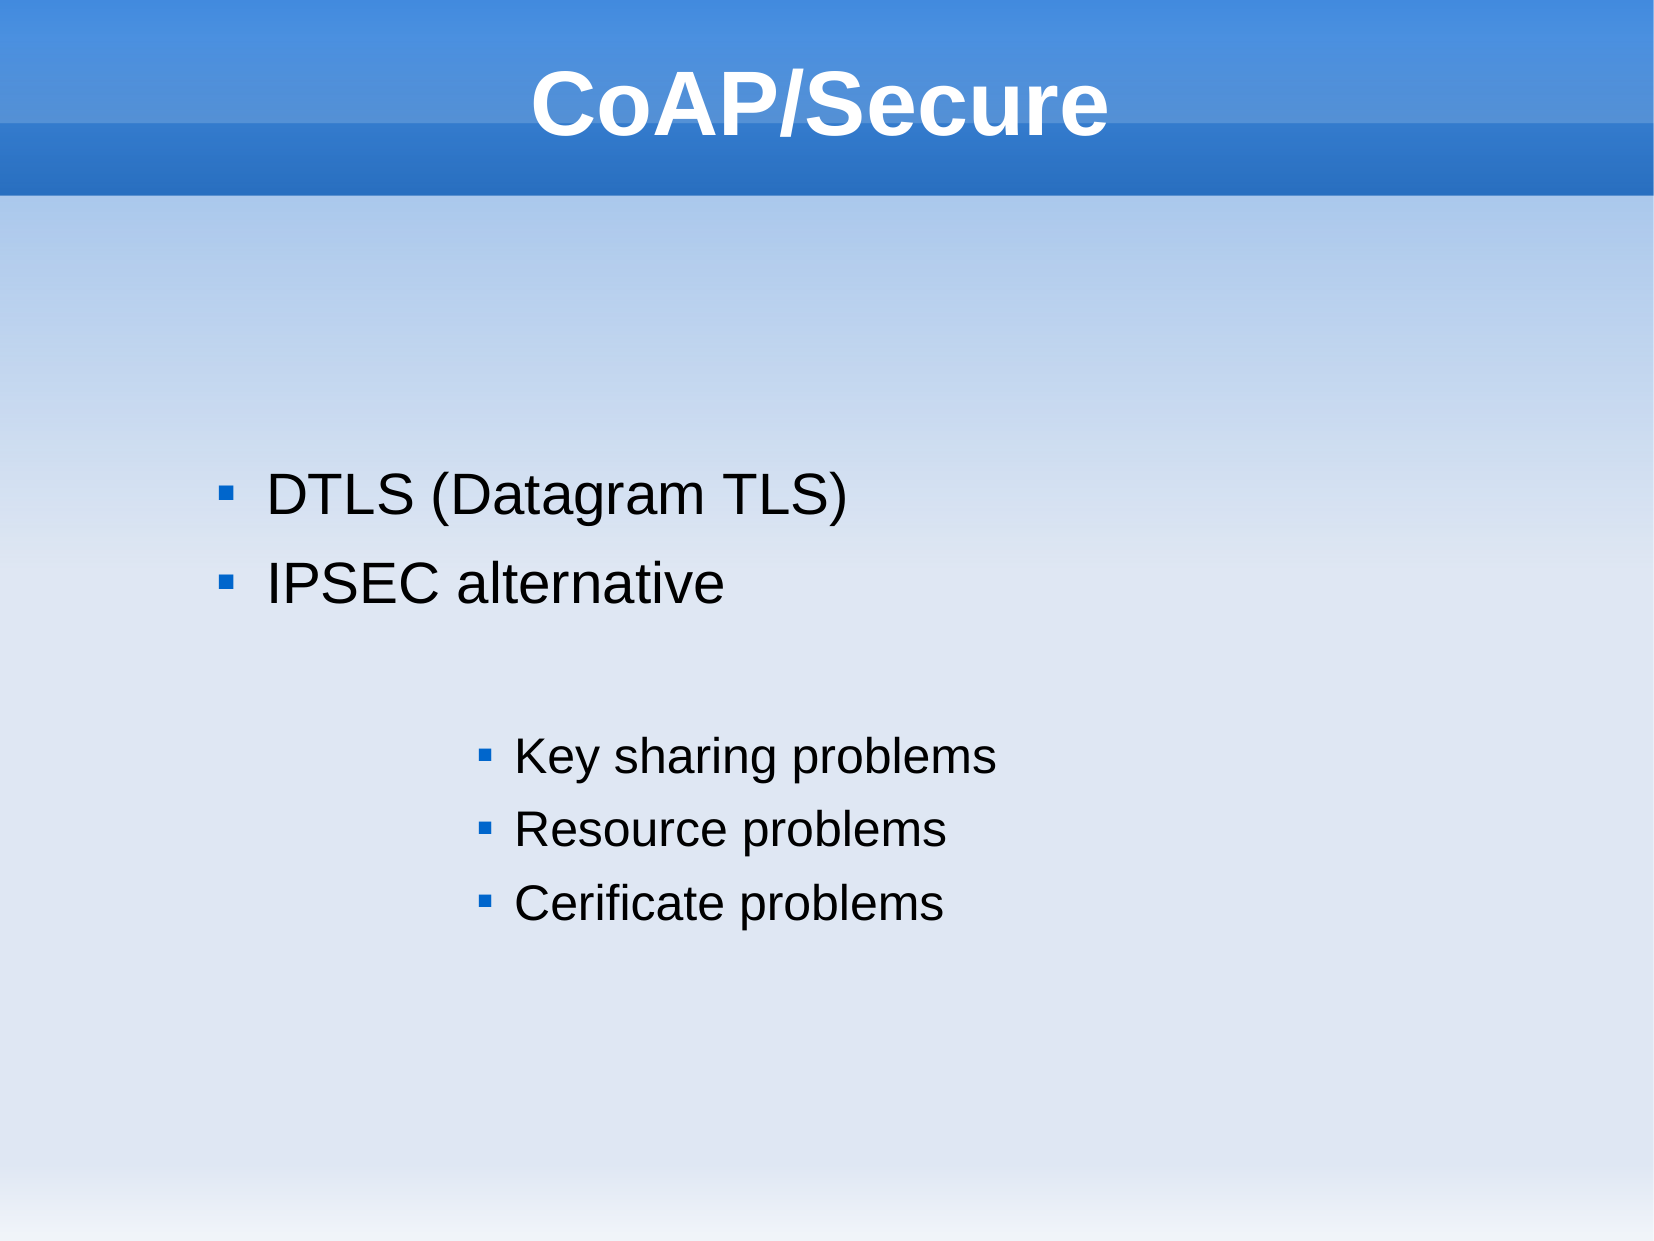

# CoAP/Secure
DTLS (Datagram TLS)
IPSEC alternative
Key sharing problems
Resource problems
Cerificate problems